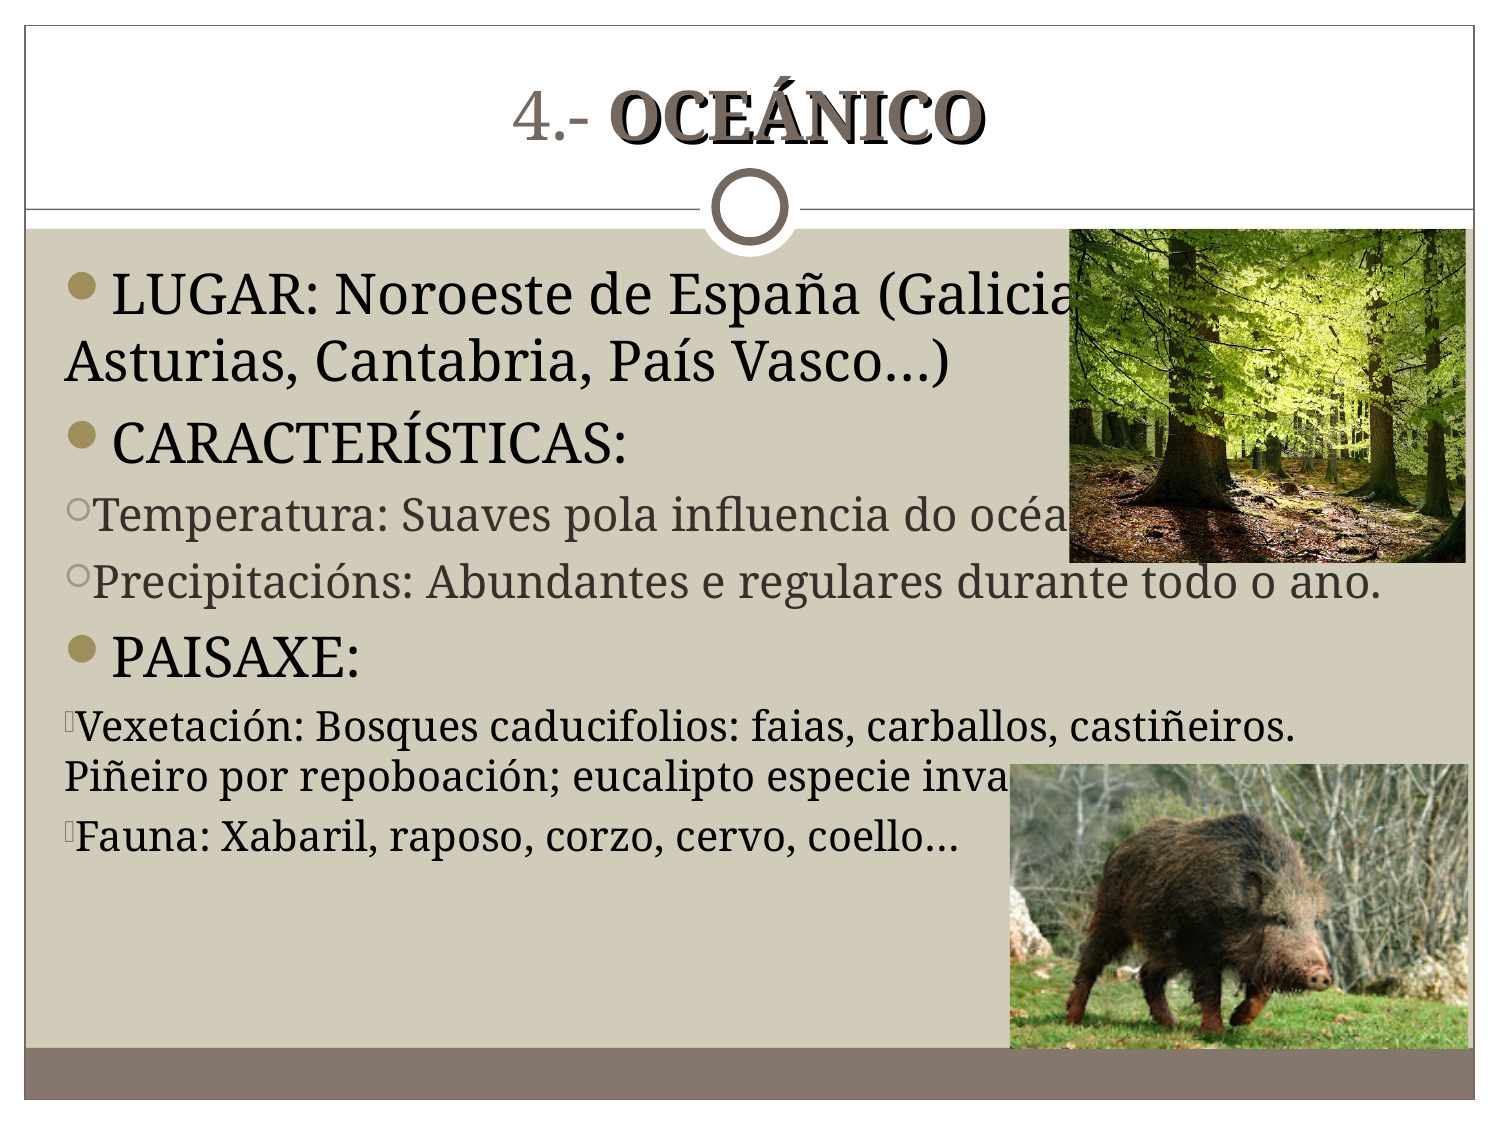

# 4.- OCEÁNICO
LUGAR: Noroeste de España (Galicia,
Asturias, Cantabria, País Vasco…)
CARACTERÍSTICAS:
Temperatura: Suaves pola influencia do océano.
Precipitacións: Abundantes e regulares durante todo o ano.
PAISAXE:
Vexetación: Bosques caducifolios: faias, carballos, castiñeiros. Piñeiro por repoboación; eucalipto especie invasora.
Fauna: Xabaril, raposo, corzo, cervo, coello…